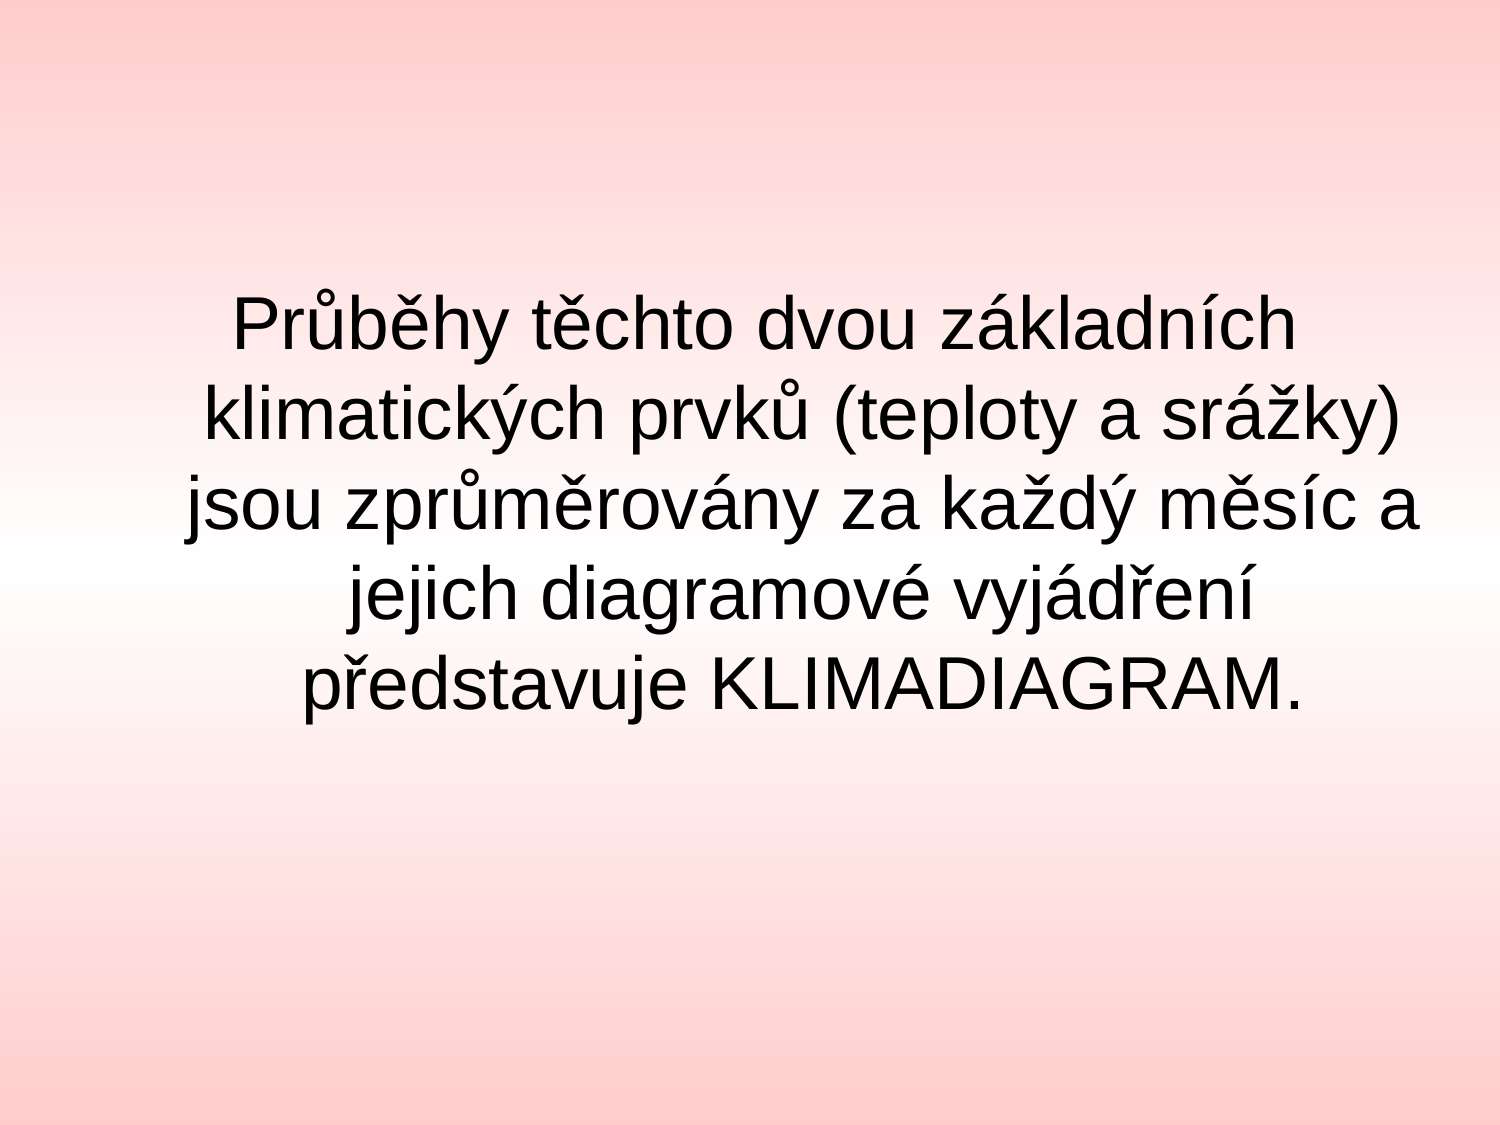

# Průběhy těchto dvou základních klimatických prvků (teploty a srážky) jsou zprůměrovány za každý měsíc a jejich diagramové vyjádření představuje KLIMADIAGRAM.